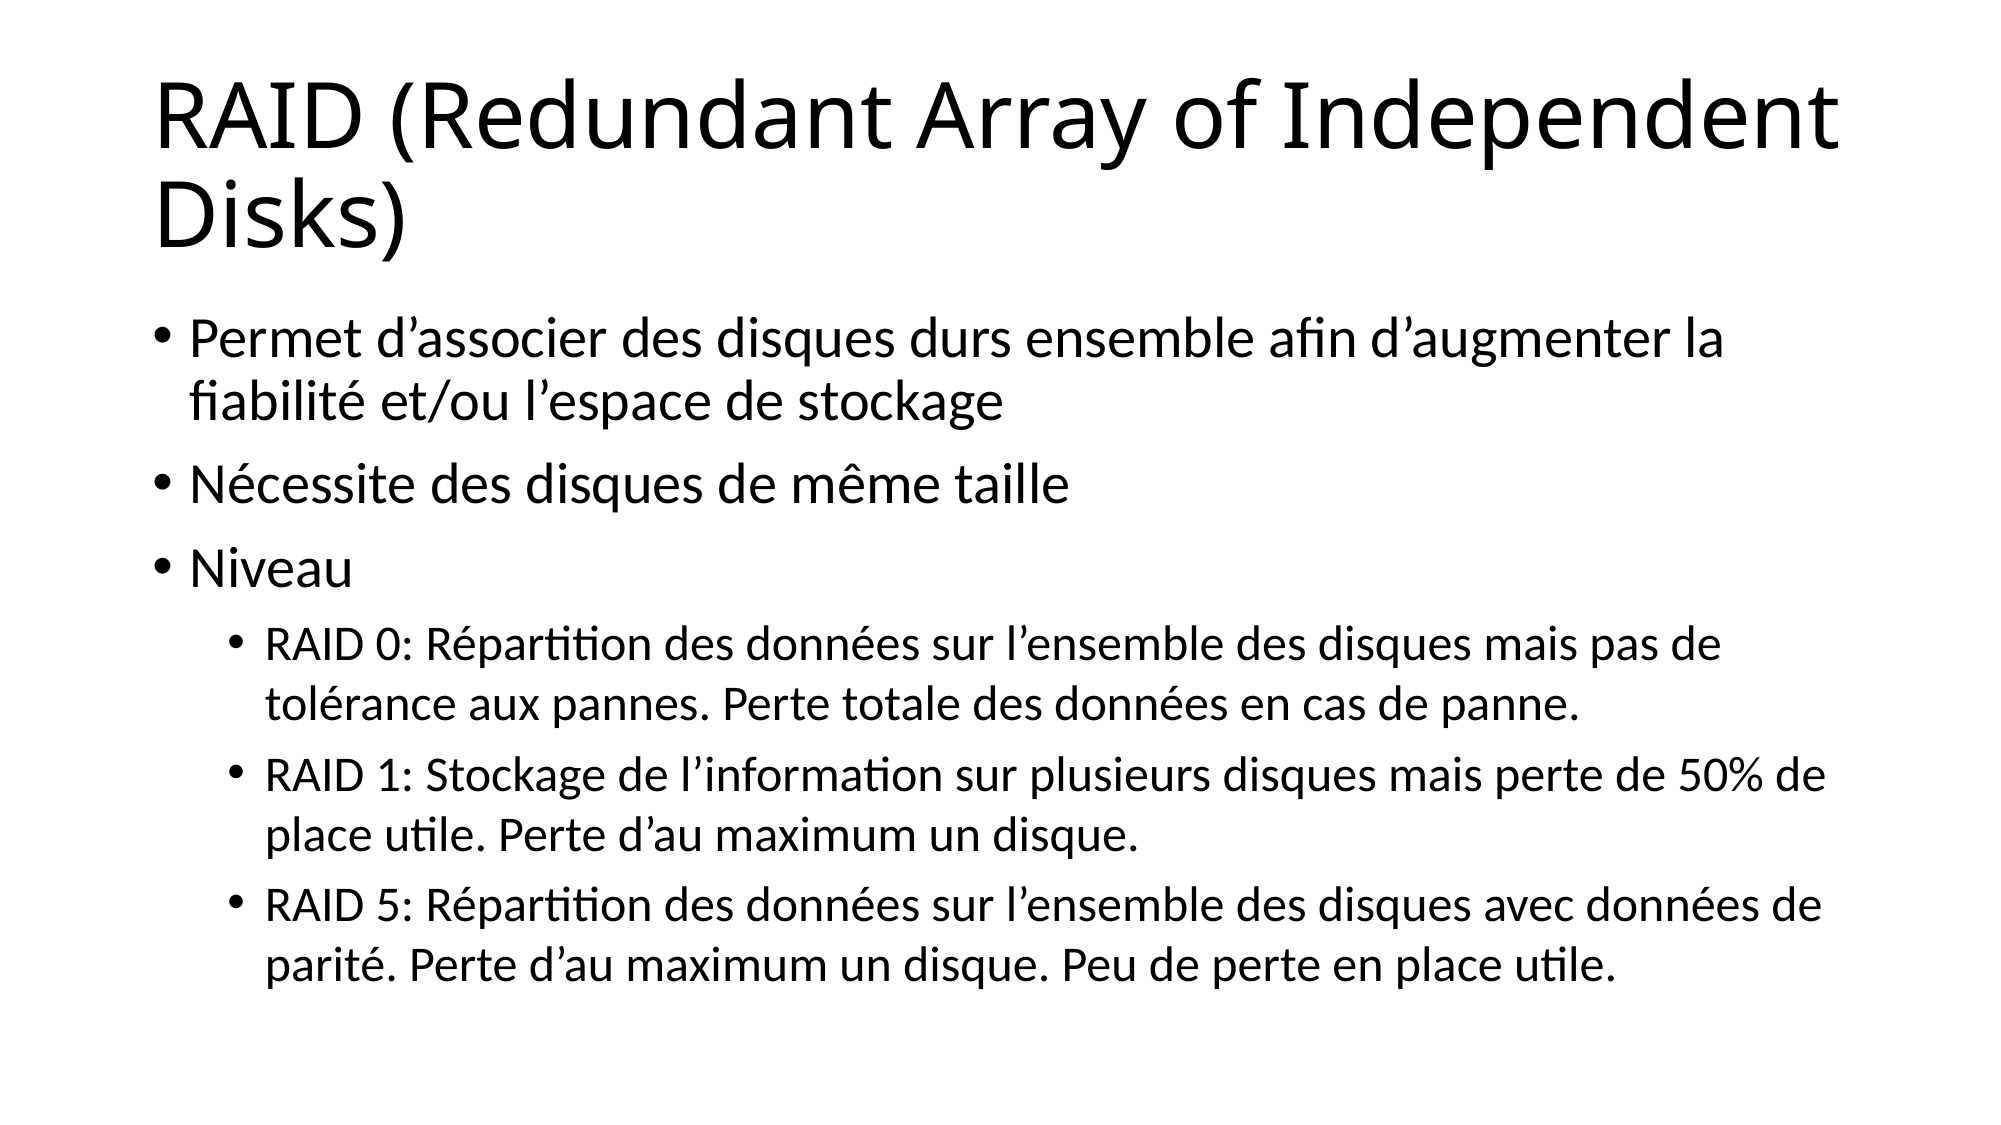

# RAID (Redundant Array of Independent Disks)
Permet d’associer des disques durs ensemble afin d’augmenter la fiabilité et/ou l’espace de stockage
Nécessite des disques de même taille
Niveau
RAID 0: Répartition des données sur l’ensemble des disques mais pas de tolérance aux pannes. Perte totale des données en cas de panne.
RAID 1: Stockage de l’information sur plusieurs disques mais perte de 50% de place utile. Perte d’au maximum un disque.
RAID 5: Répartition des données sur l’ensemble des disques avec données de parité. Perte d’au maximum un disque. Peu de perte en place utile.